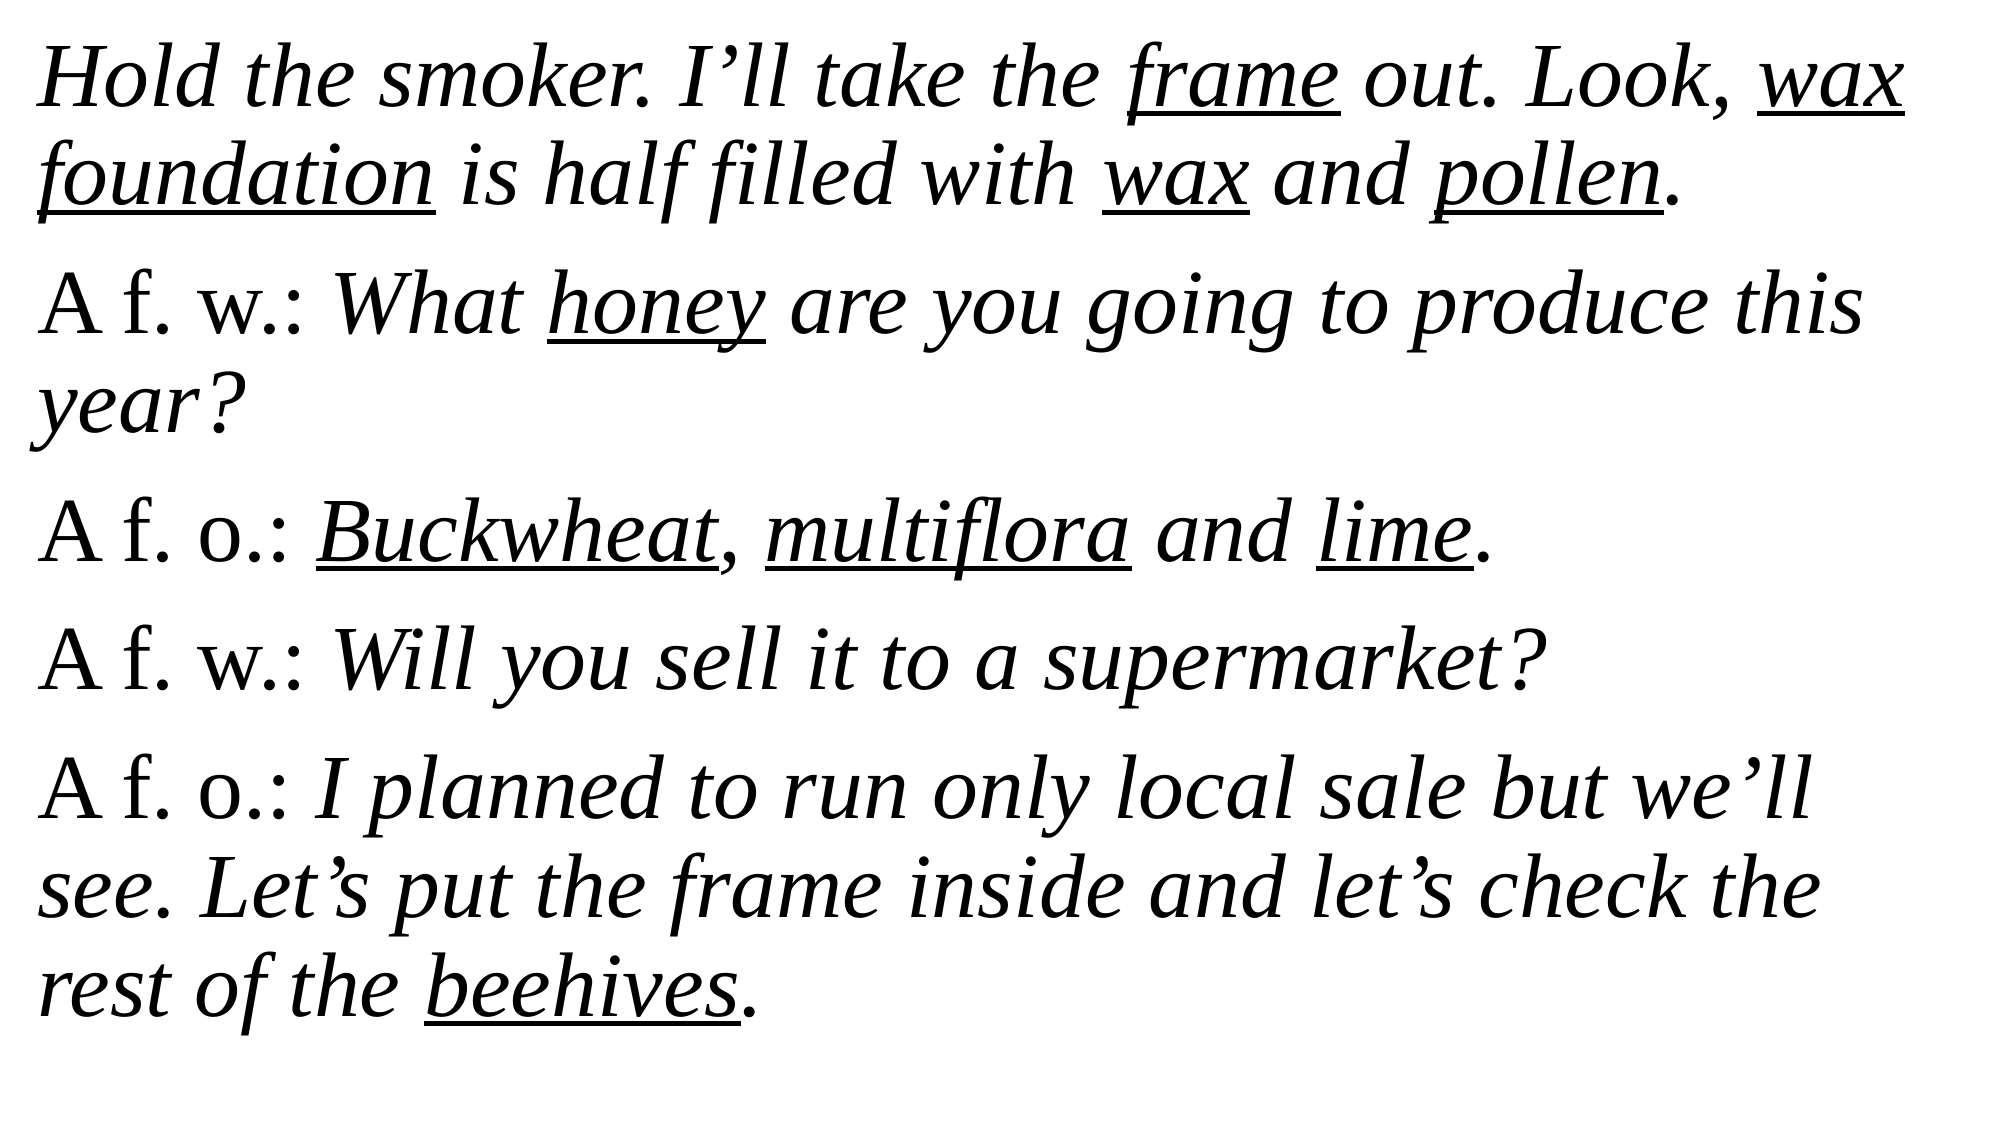

# Hold the smoker. I’ll take the frame out. Look, wax foundation is half filled with wax and pollen.
A f. w.: What honey are you going to produce this year?
A f. o.: Buckwheat, multiflora and lime.
A f. w.: Will you sell it to a supermarket?
A f. o.: I planned to run only local sale but we’ll see. Let’s put the frame inside and let’s check the rest of the beehives.